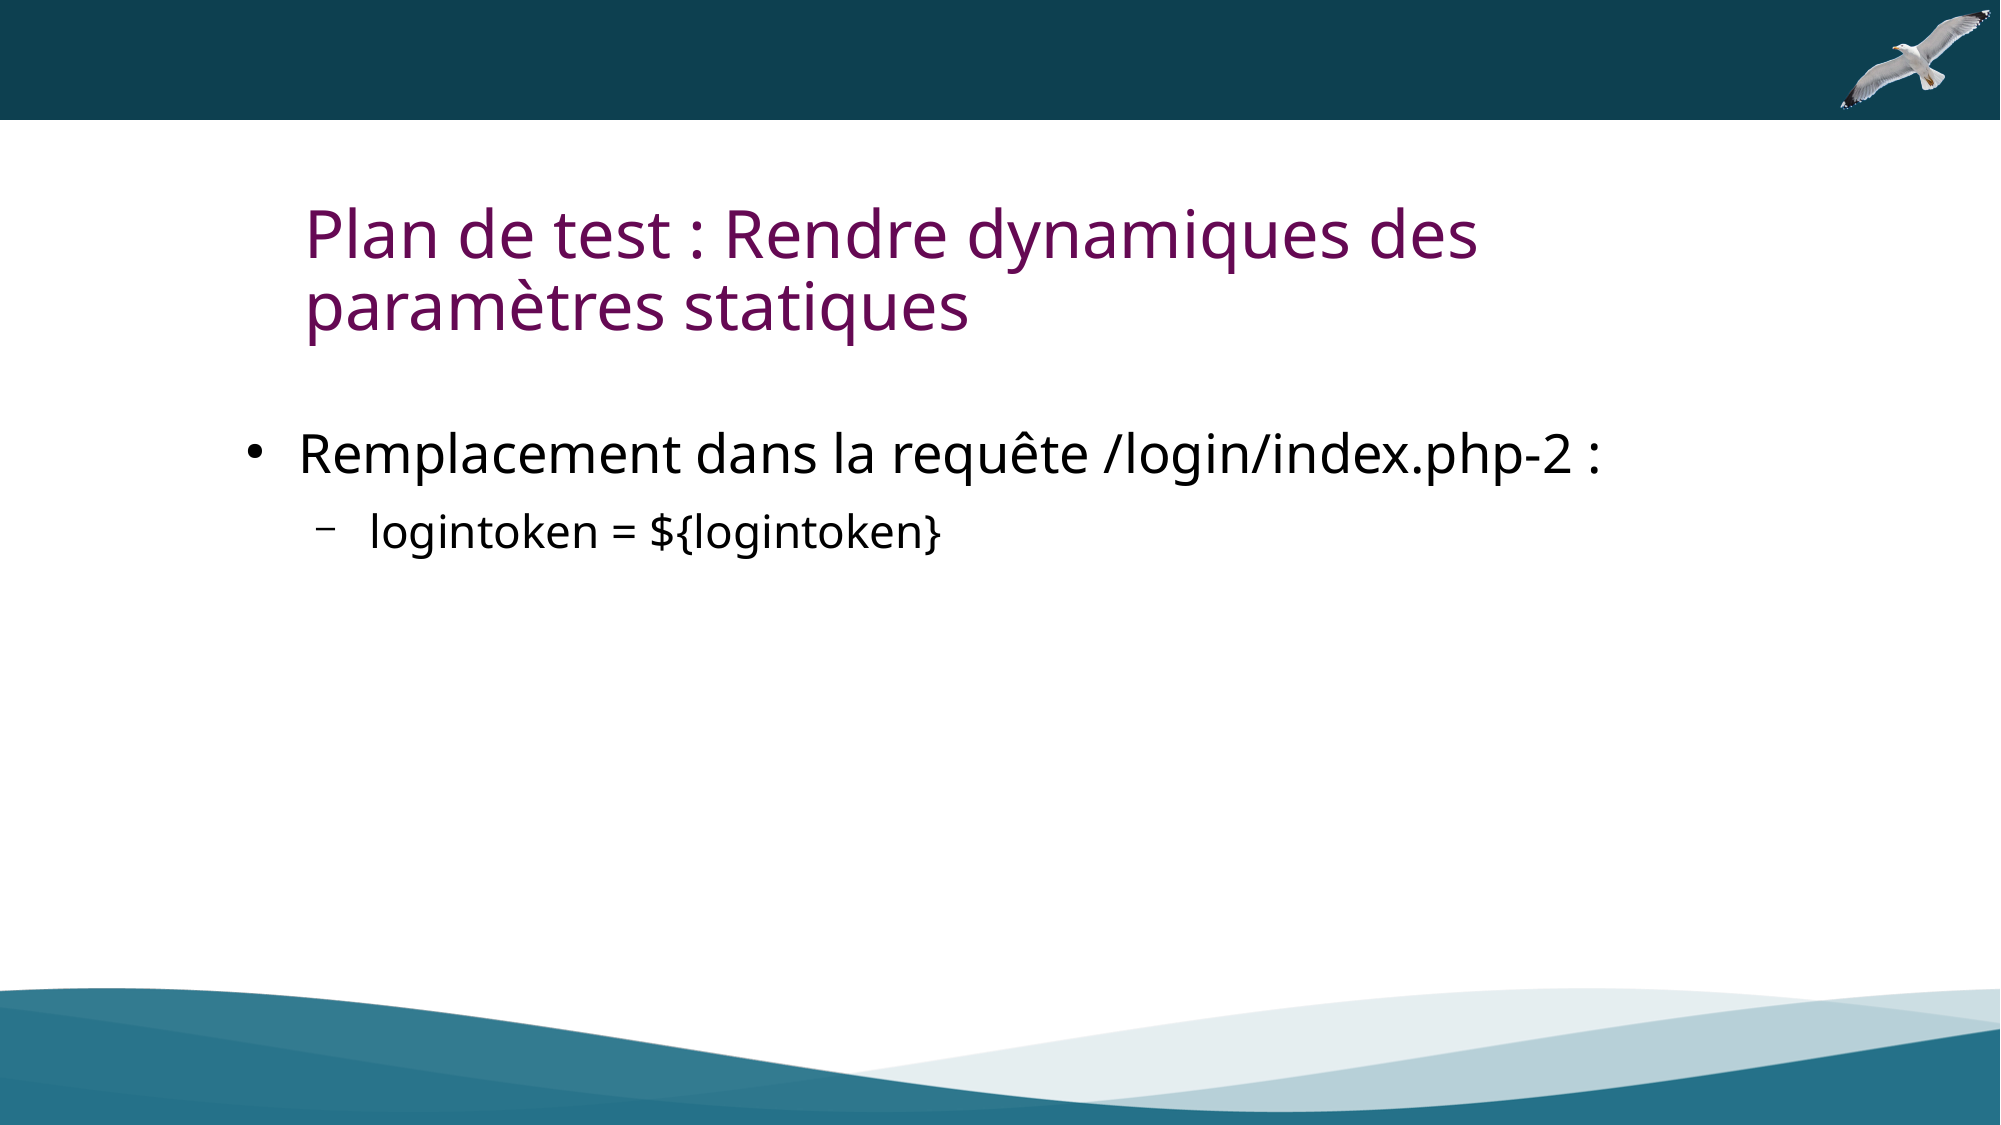

Plan de test : Rendre dynamiques des paramètres statiques
# Remplacement dans la requête /login/index.php-2 :
logintoken = ${logintoken}